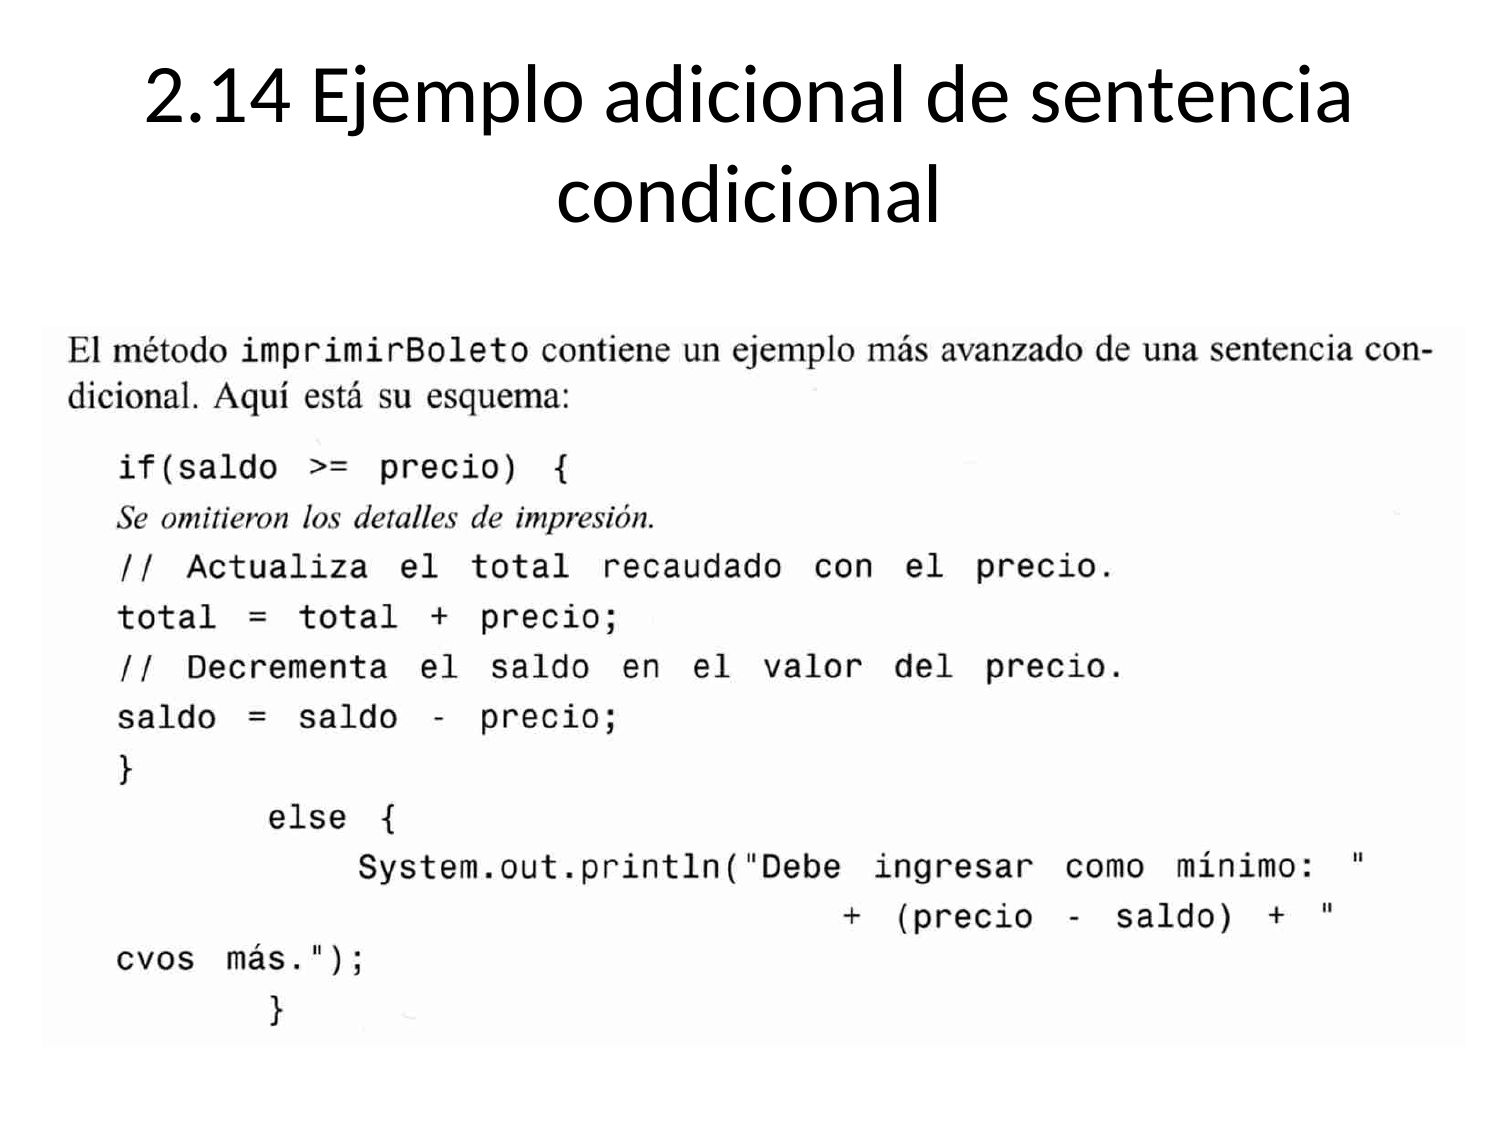

# 2.14 Ejemplo adicional de sentencia condicional